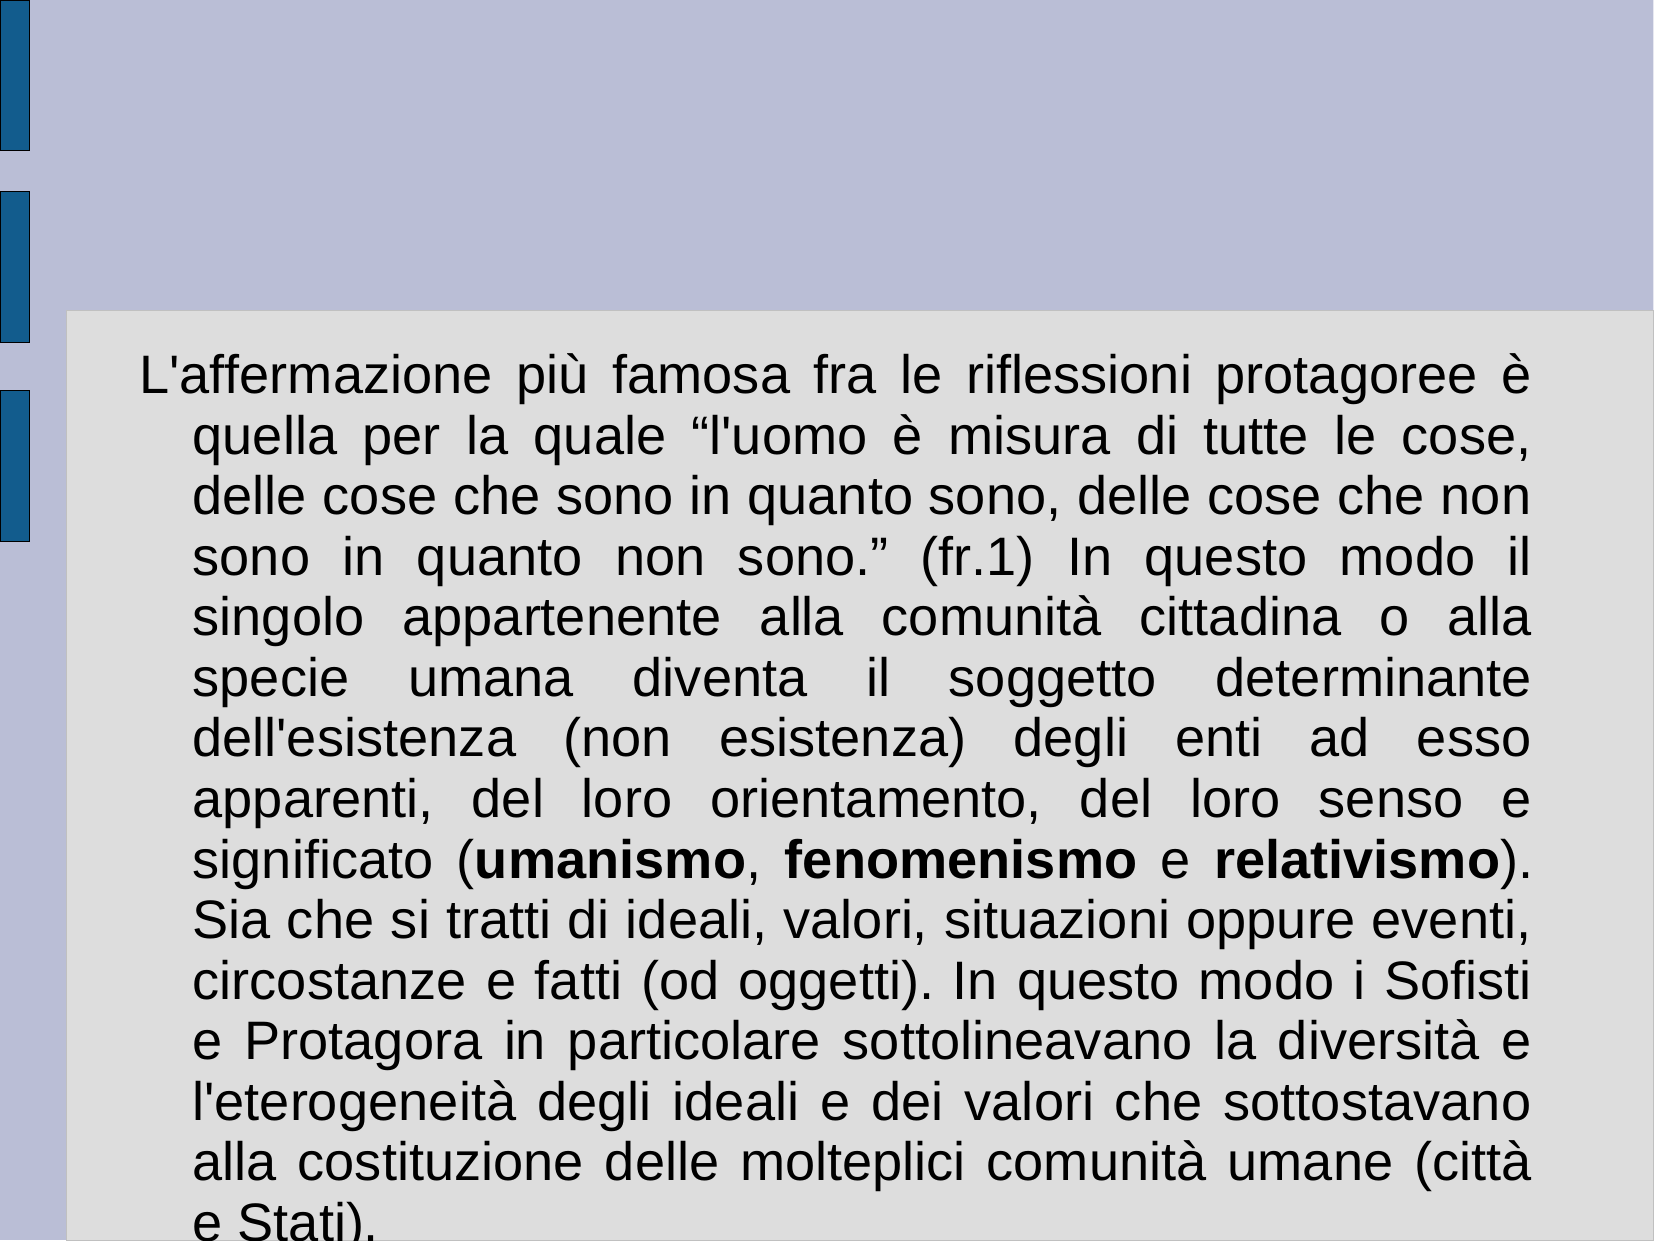

#
L'affermazione più famosa fra le riflessioni protagoree è quella per la quale “l'uomo è misura di tutte le cose, delle cose che sono in quanto sono, delle cose che non sono in quanto non sono.” (fr.1) In questo modo il singolo appartenente alla comunità cittadina o alla specie umana diventa il soggetto determinante dell'esistenza (non esistenza) degli enti ad esso apparenti, del loro orientamento, del loro senso e significato (umanismo, fenomenismo e relativismo). Sia che si tratti di ideali, valori, situazioni oppure eventi, circostanze e fatti (od oggetti). In questo modo i Sofisti e Protagora in particolare sottolineavano la diversità e l'eterogeneità degli ideali e dei valori che sottostavano alla costituzione delle molteplici comunità umane (città e Stati).